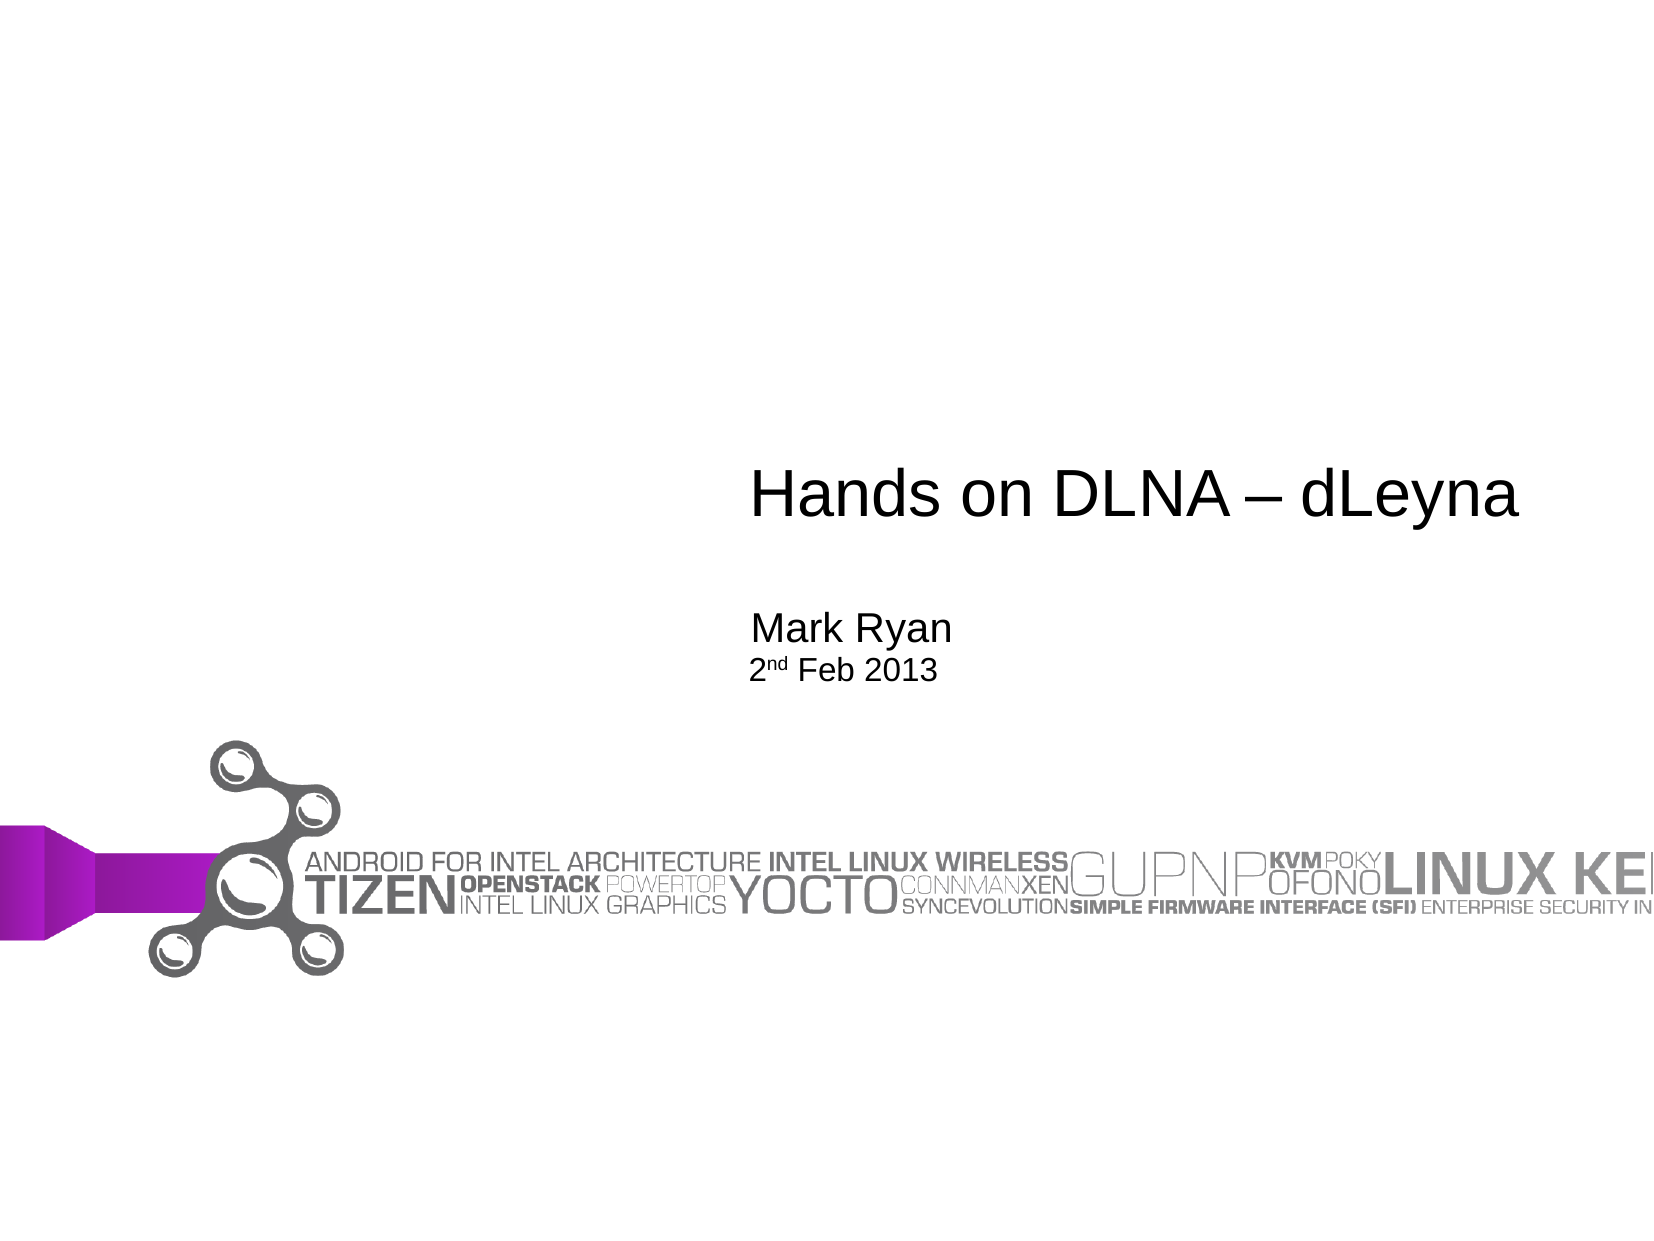

# Hands on DLNA – dLeyna
 Mark Ryan
 2nd Feb 2013